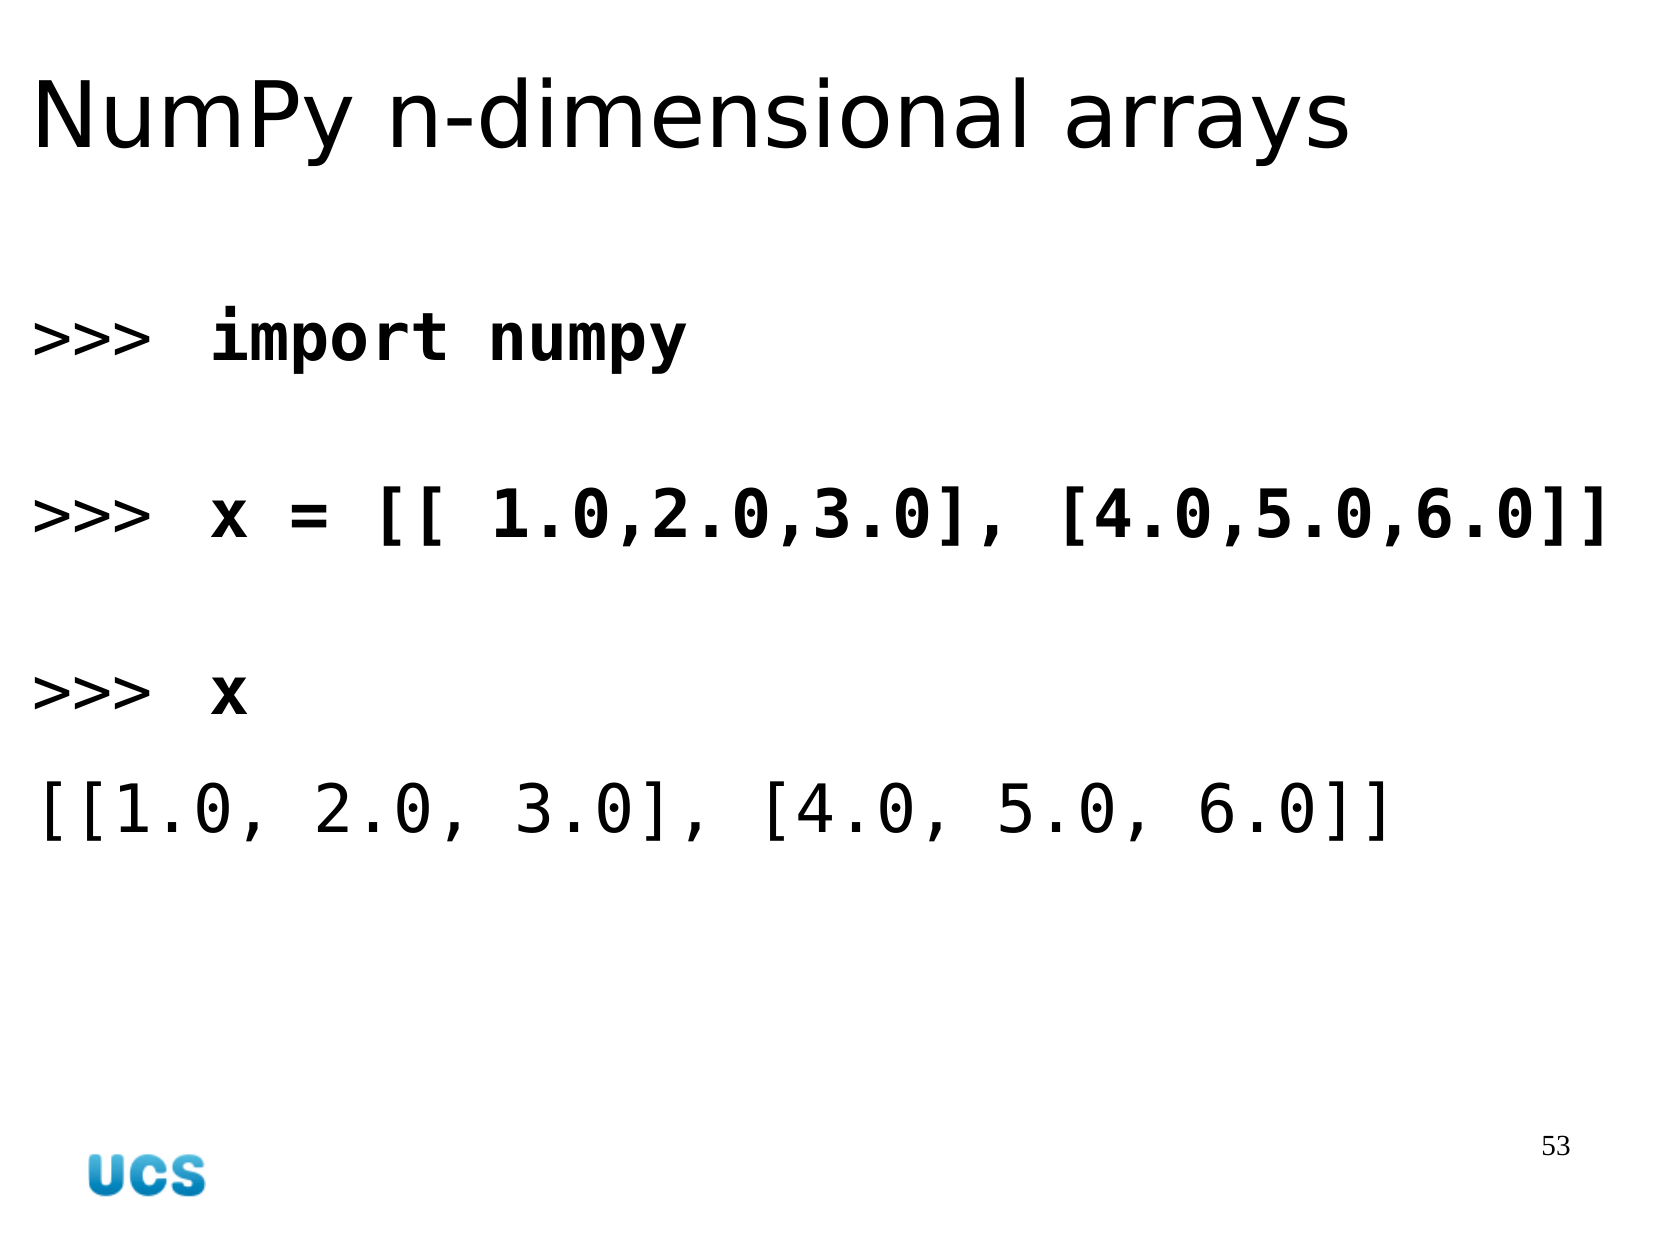

NumPy n-dimensional arrays
>>>
import
numpy
>>>
x = [[ 1.0,2.0,3.0], [4.0,5.0,6.0]]
>>>
x
[[1.0, 2.0, 3.0], [4.0, 5.0, 6.0]]
53